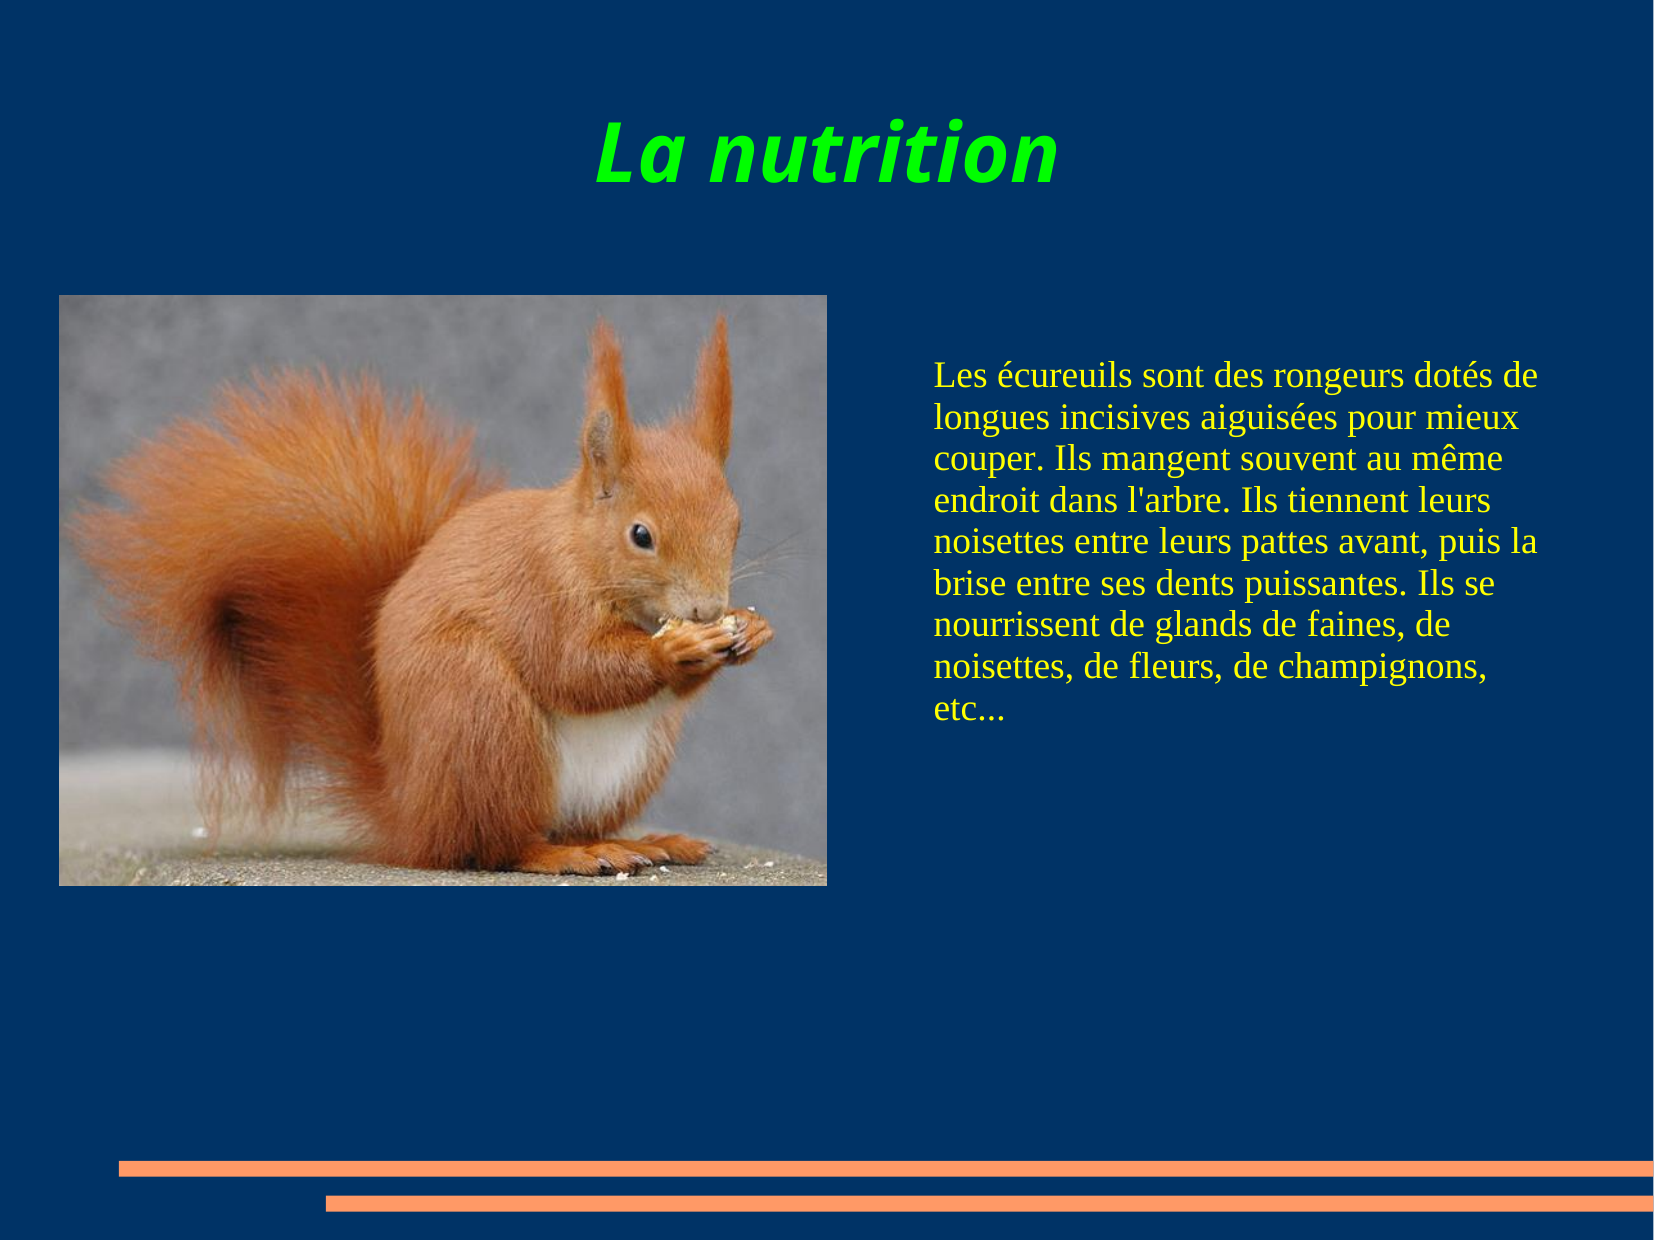

# La nutrition
Les écureuils sont des rongeurs dotés de longues incisives aiguisées pour mieux couper. Ils mangent souvent au même endroit dans l'arbre. Ils tiennent leurs noisettes entre leurs pattes avant, puis la brise entre ses dents puissantes. Ils se nourrissent de glands de faines, de noisettes, de fleurs, de champignons, etc...